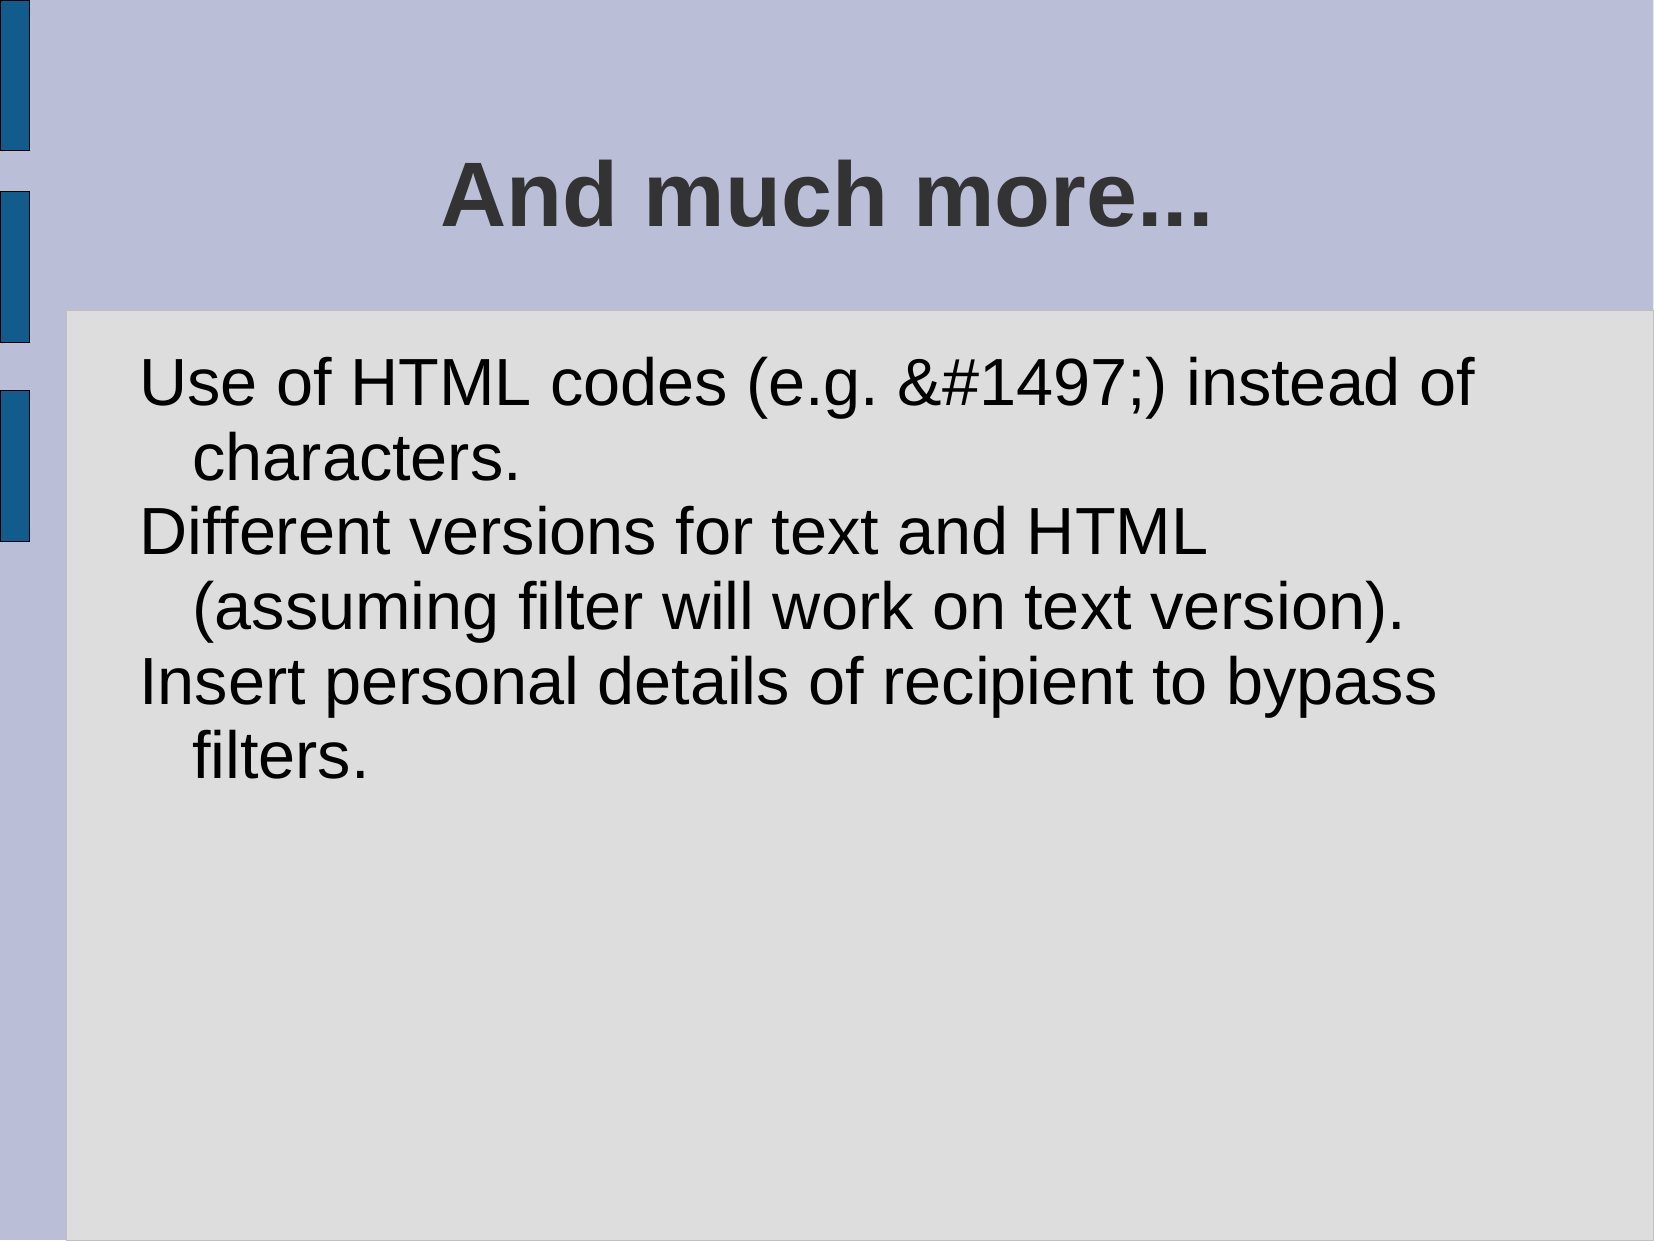

# And much more...
Use of HTML codes (e.g. &#1497;) instead of characters.
Different versions for text and HTML (assuming filter will work on text version).
Insert personal details of recipient to bypass filters.